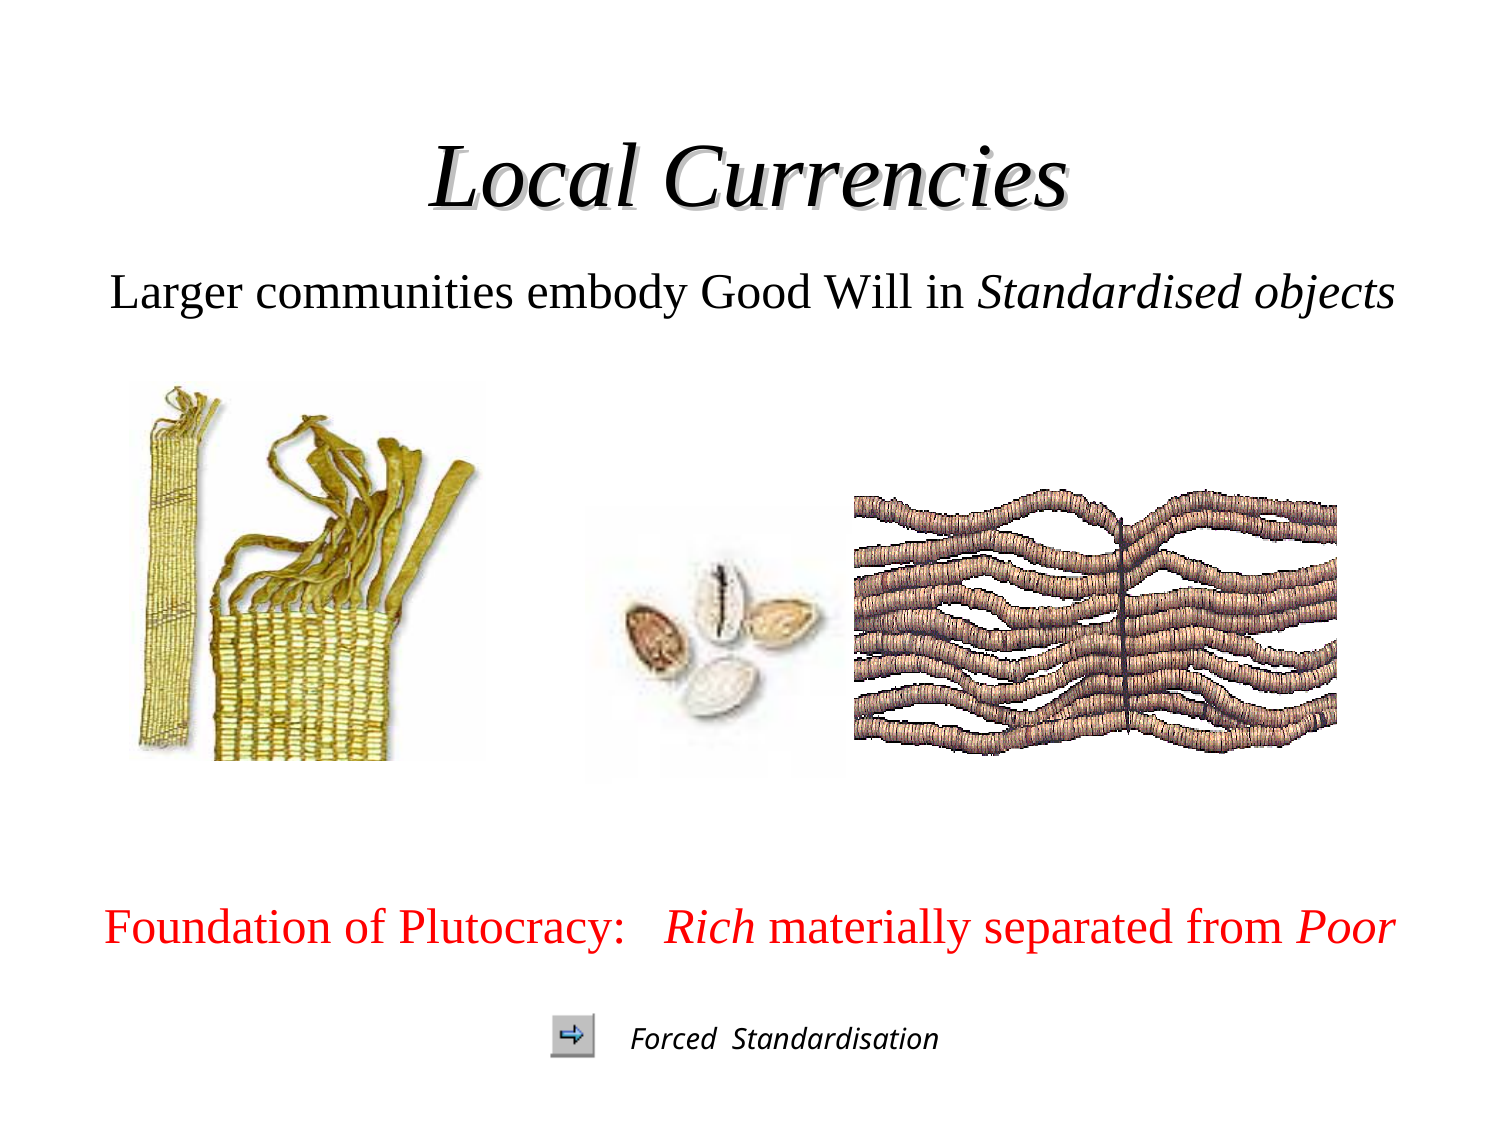

# Local Currencies
Larger communities embody Good Will in Standardised objects
Foundation of Plutocracy: Rich materially separated from Poor
 Forced Standardisation